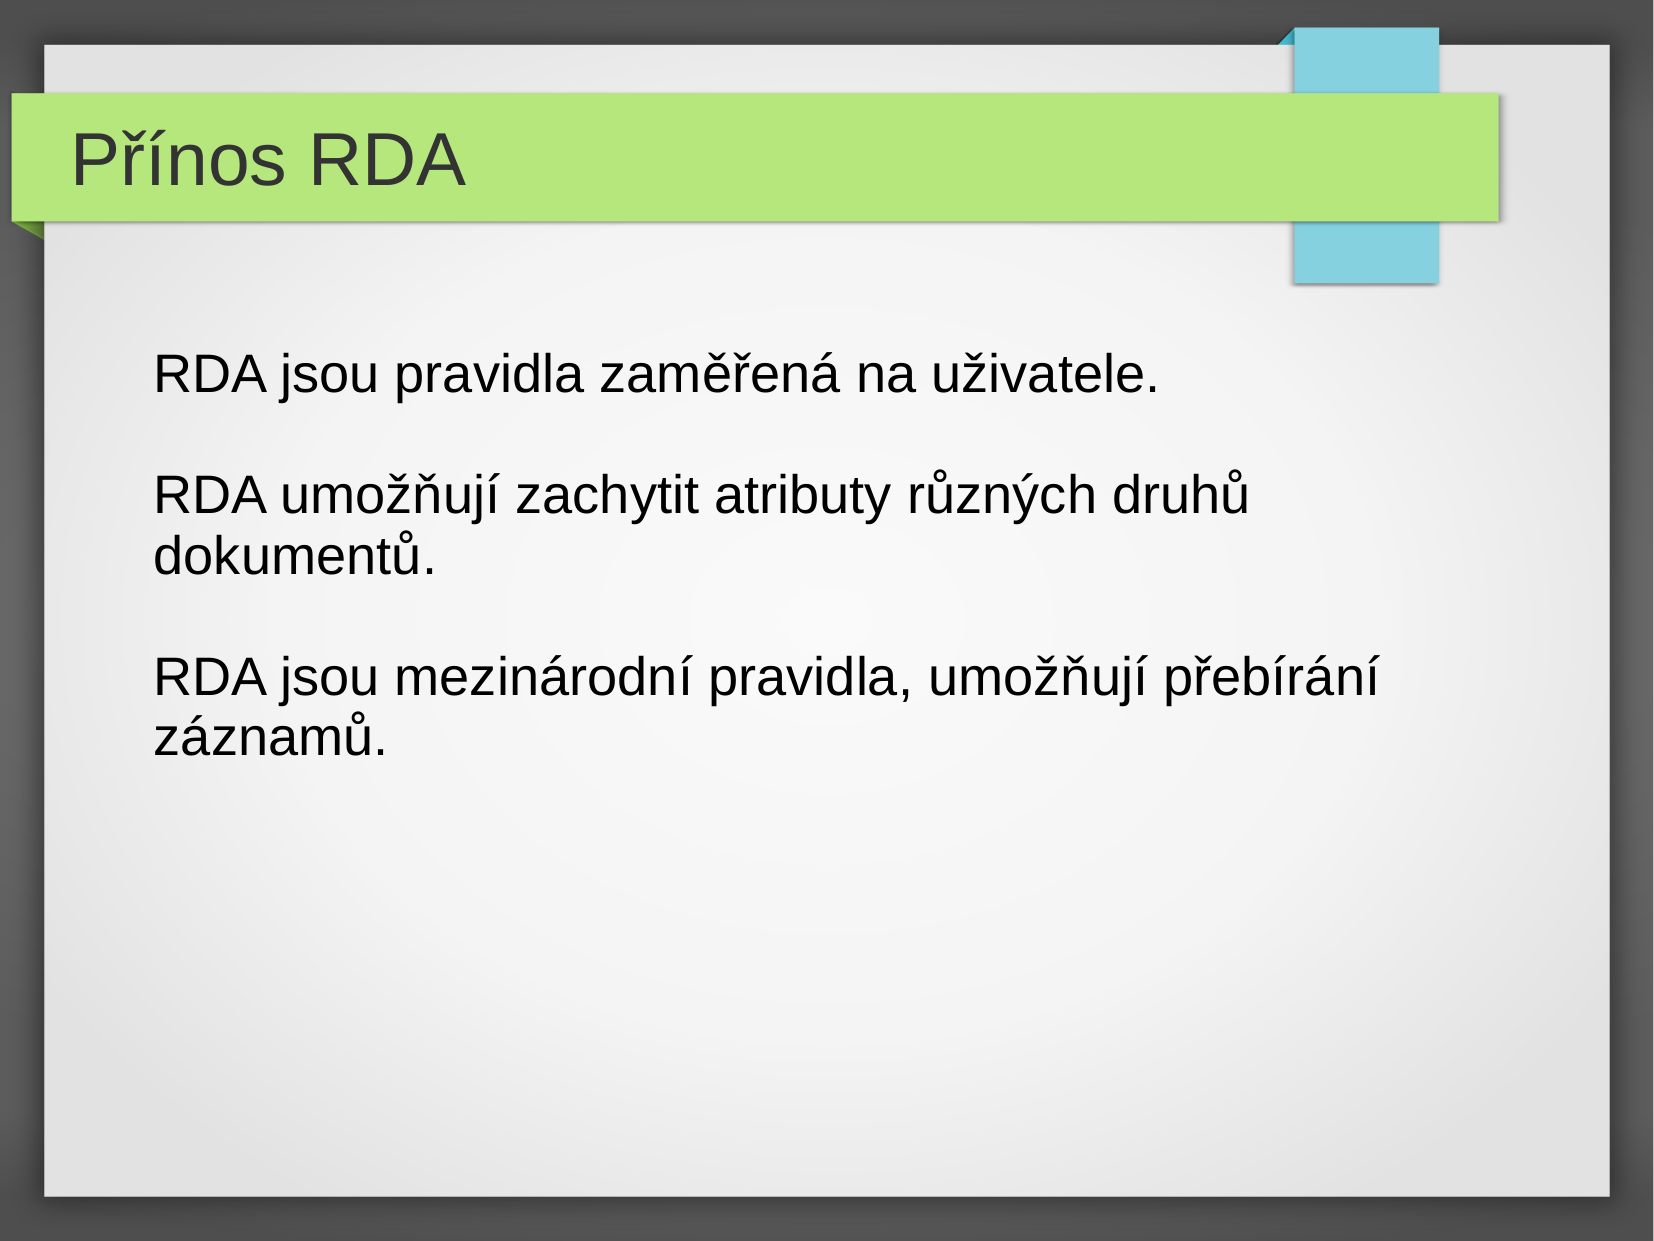

# Přínos RDA
RDA jsou pravidla zaměřená na uživatele.
RDA umožňují zachytit atributy různých druhů dokumentů.
RDA jsou mezinárodní pravidla, umožňují přebírání záznamů.